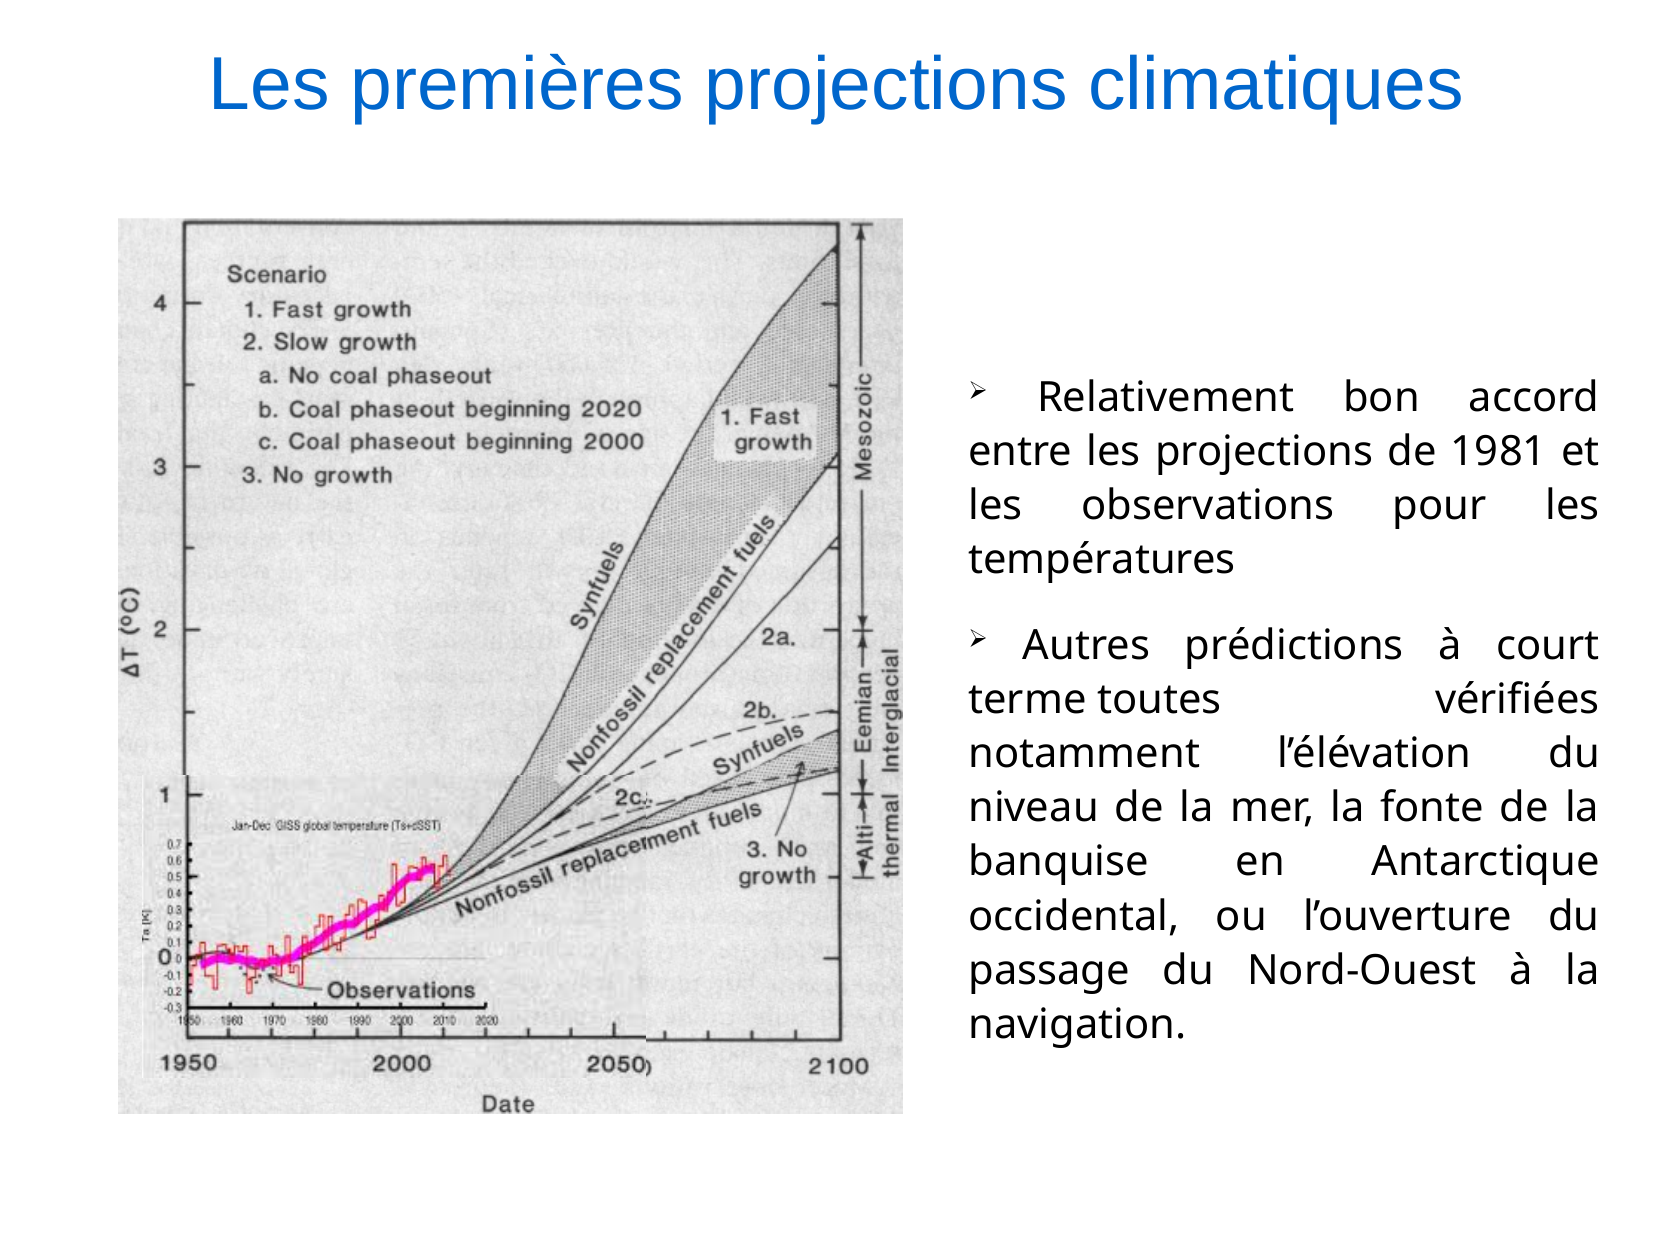

Les premières projections climatiques
 Relativement bon accord entre les projections de 1981 et les observations pour les températures
 Autres prédictions à court terme toutes vérifiées notamment l’élévation du niveau de la mer, la fonte de la banquise en Antarctique occidental, ou l’ouverture du passage du Nord-Ouest à la navigation.